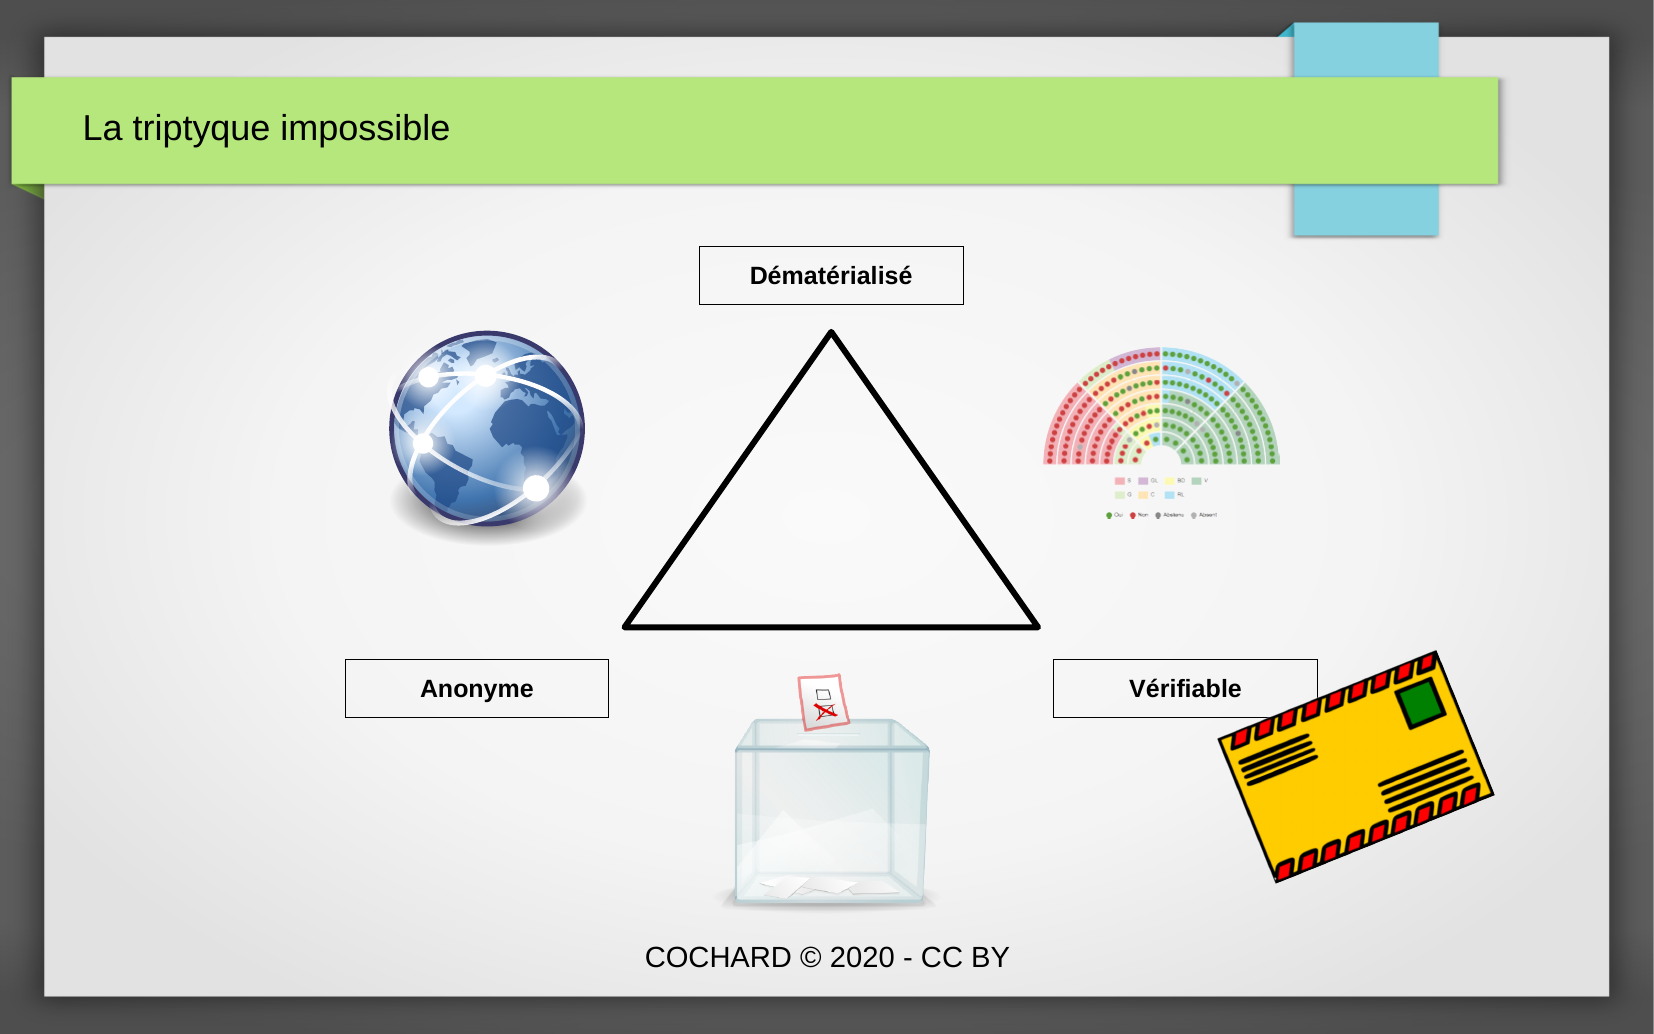

# La triptyque impossible
Dématérialisé
Anonyme
Vérifiable
COCHARD © 2020 - CC BY